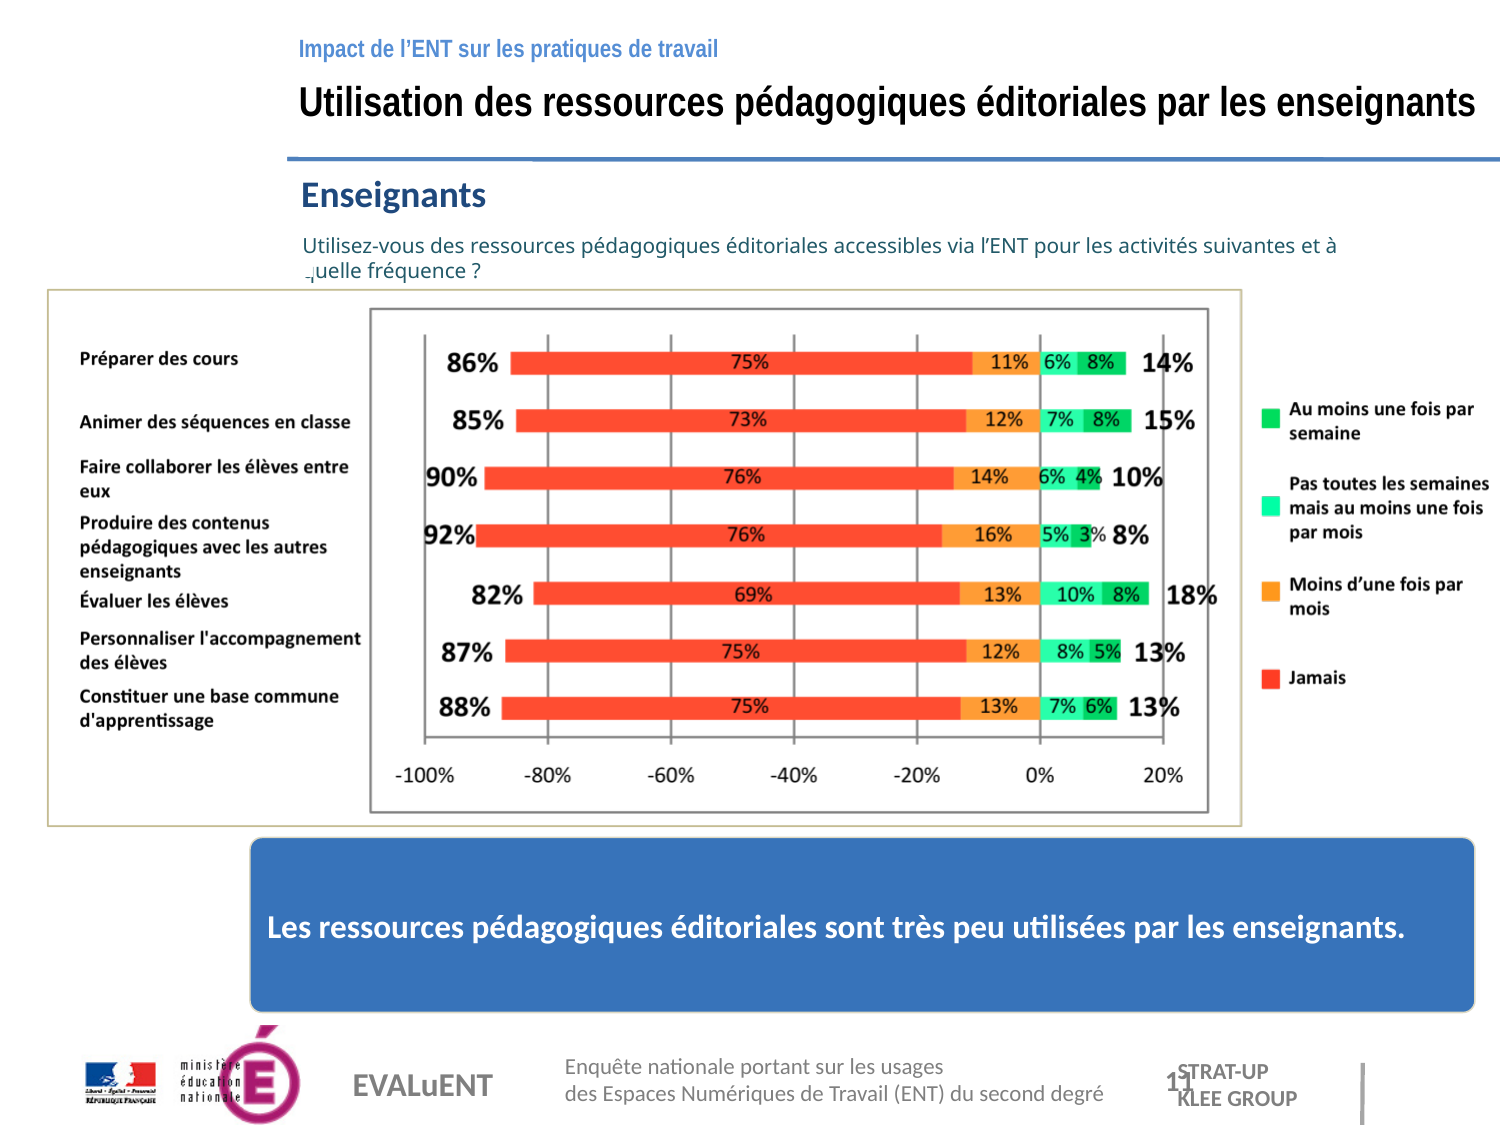

Impact de l’ENT sur les pratiques de travail
Utilisation des ressources pédagogiques éditoriales par les enseignants
Enseignants
Utilisez-vous des ressources pédagogiques éditoriales accessibles via l’ENT pour les activités suivantes et à quelle fréquence ?
Les ressources pédagogiques éditoriales sont très peu utilisées par les enseignants.